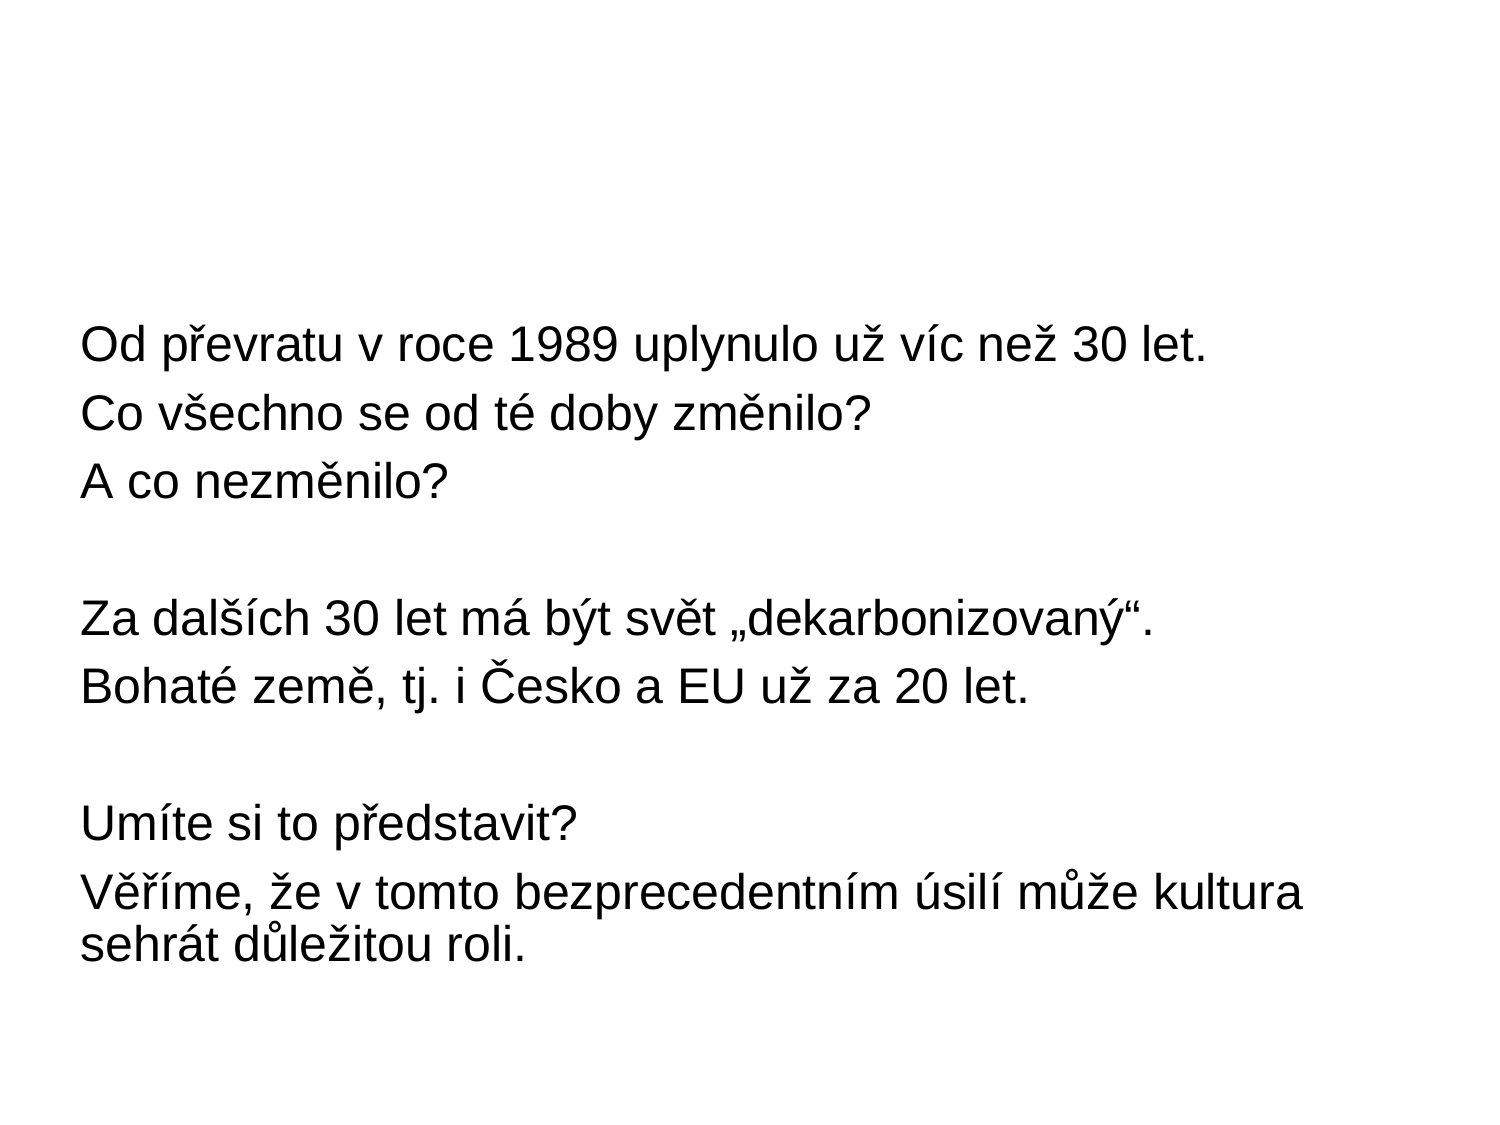

# Od převratu v roce 1989 uplynulo už víc než 30 let.
Co všechno se od té doby změnilo?
A co nezměnilo?
Za dalších 30 let má být svět „dekarbonizovaný“.
Bohaté země, tj. i Česko a EU už za 20 let.
Umíte si to představit?
Věříme, že v tomto bezprecedentním úsilí může kultura sehrát důležitou roli.